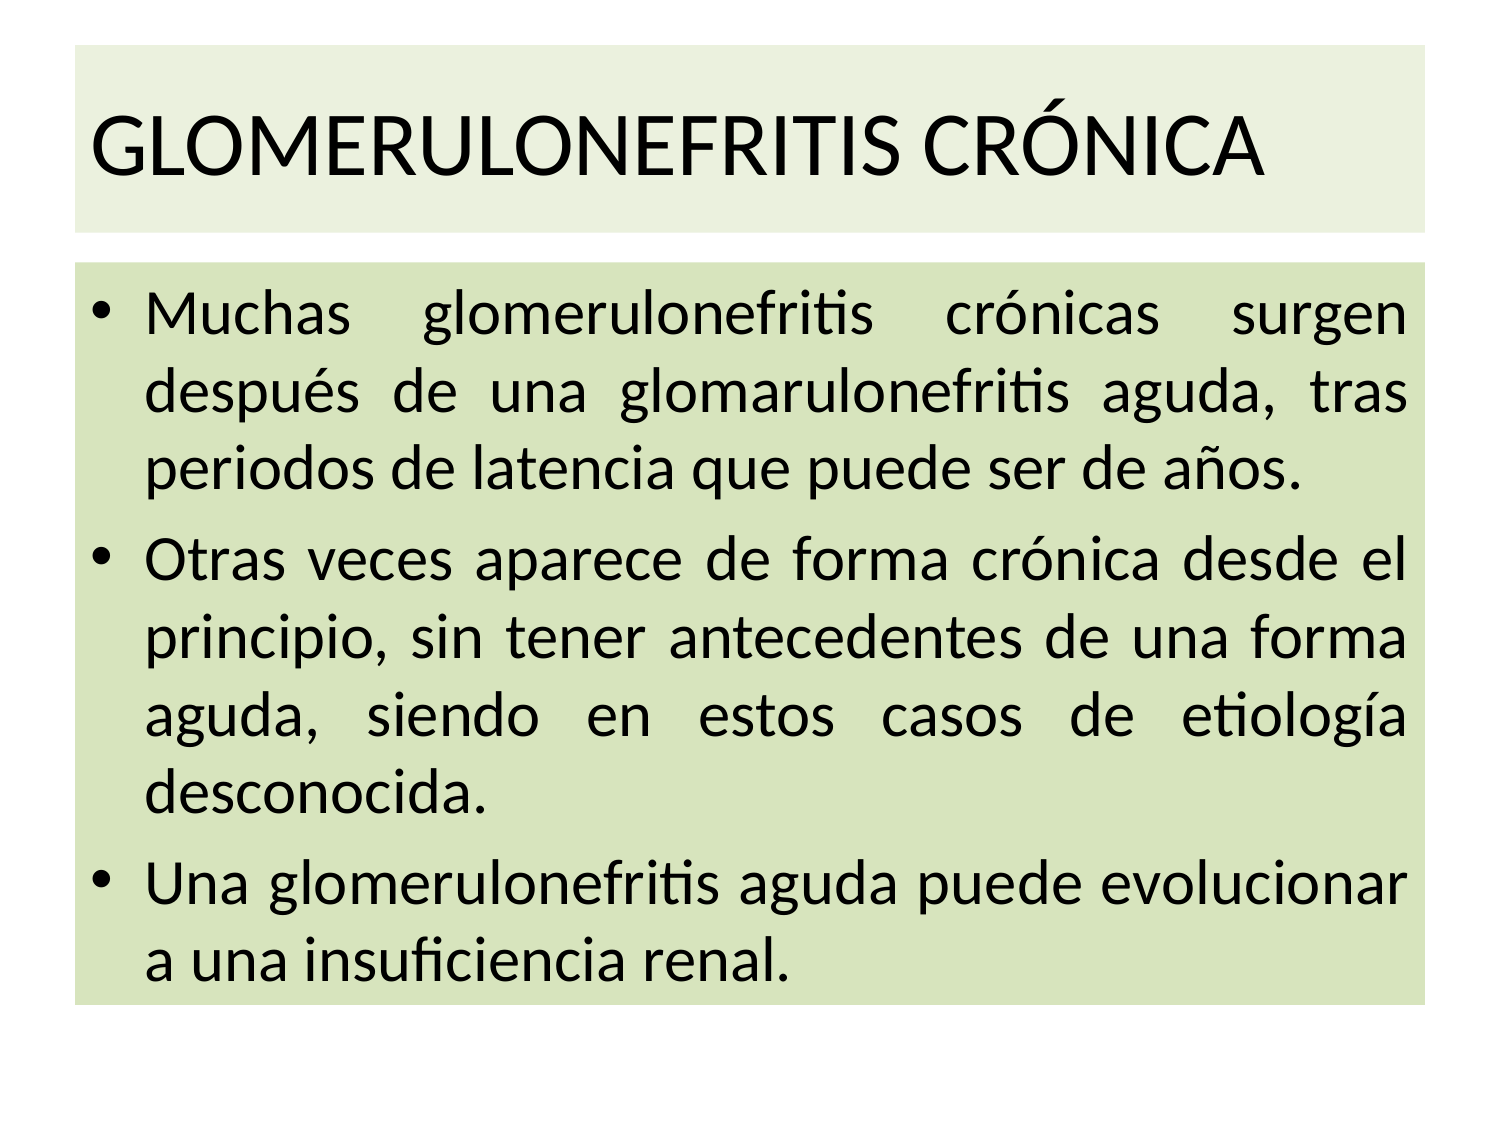

# GLOMERULONEFRITIS CRÓNICA
Muchas glomerulonefritis crónicas surgen después de una glomarulonefritis aguda, tras periodos de latencia que puede ser de años.
Otras veces aparece de forma crónica desde el principio, sin tener antecedentes de una forma aguda, siendo en estos casos de etiología desconocida.
Una glomerulonefritis aguda puede evolucionar a una insuficiencia renal.